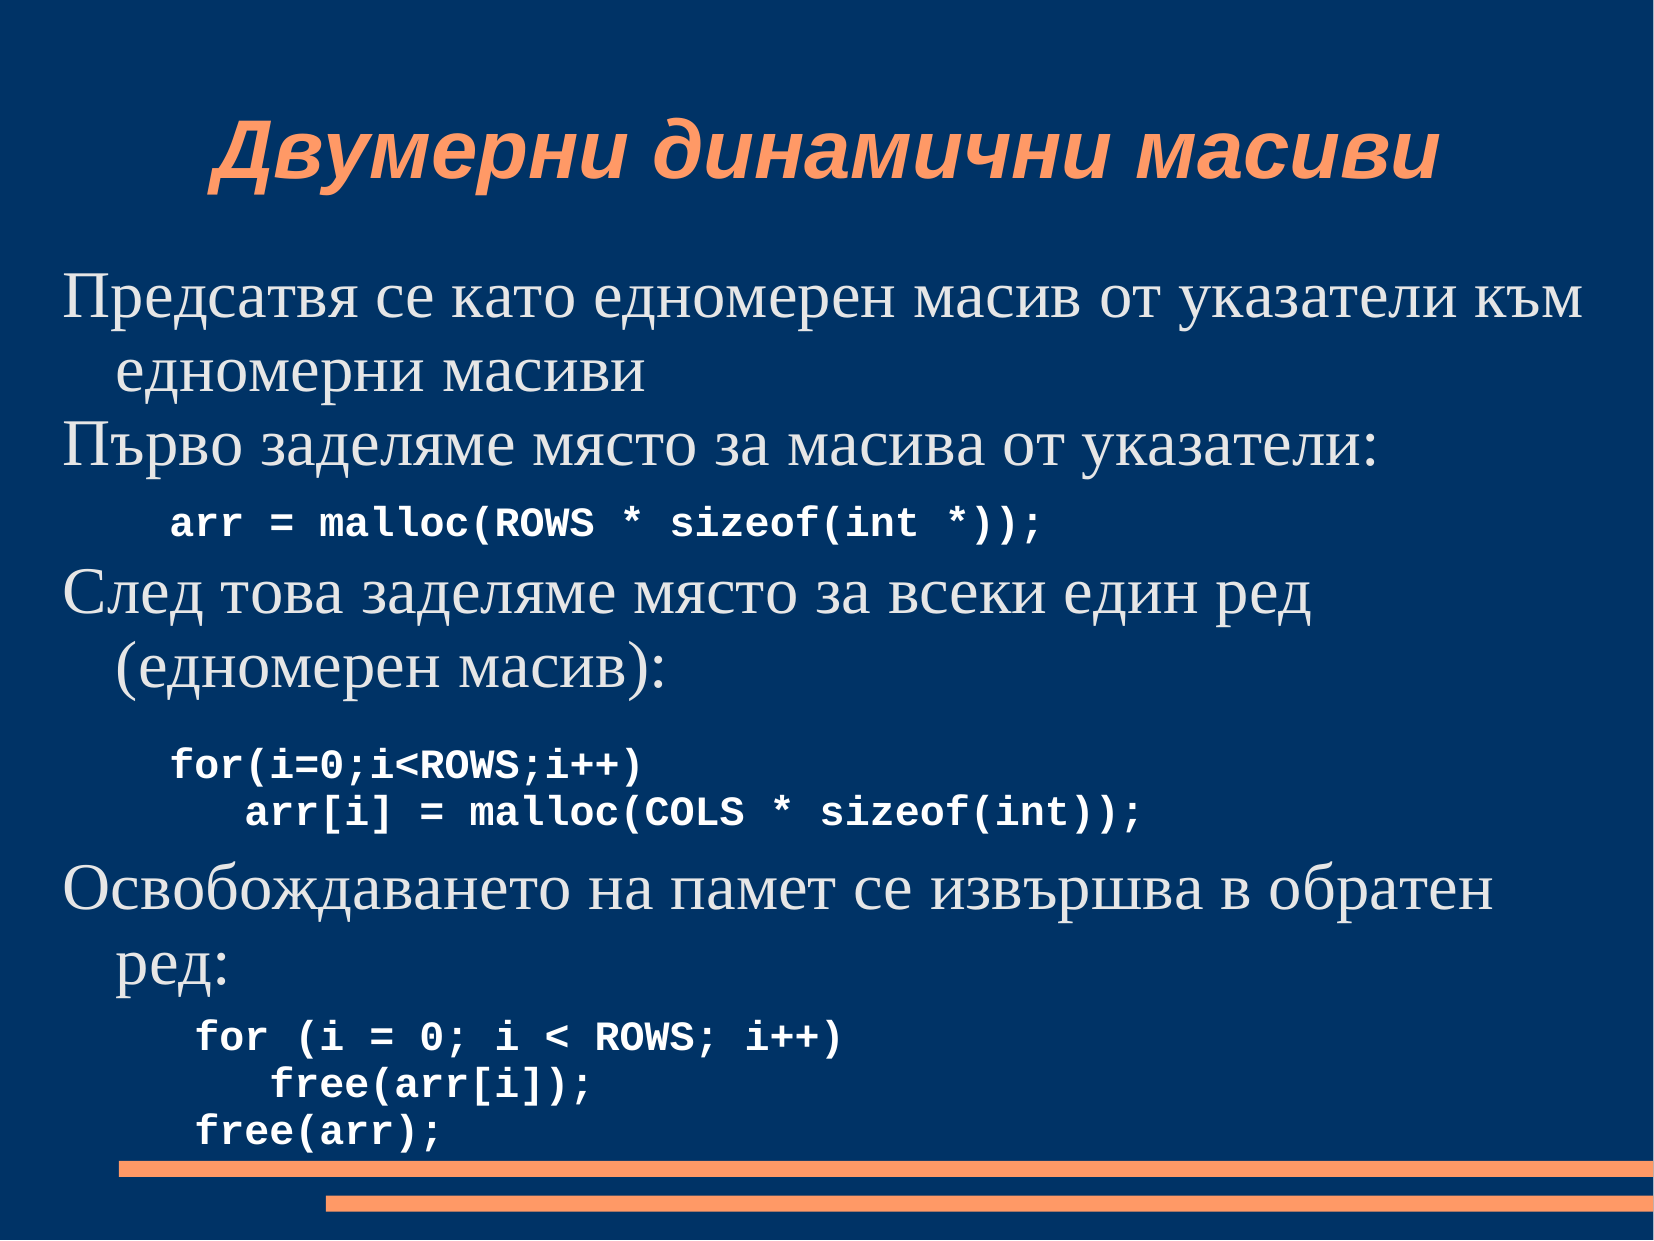

# Двумерни динамични масиви
Предсатвя се като едномерен масив от указатели към едномерни масиви
Първо заделяме място за масива от указатели:
След това заделяме място за всеки един ред (едномерен масив):
Освобождаването на памет се извършва в обратен ред:
arr = malloc(ROWS * sizeof(int *));
for(i=0;i<ROWS;i++)
	arr[i] = malloc(COLS * sizeof(int));
 for (i = 0; i < ROWS; i++)
 free(arr[i]);
 free(arr);